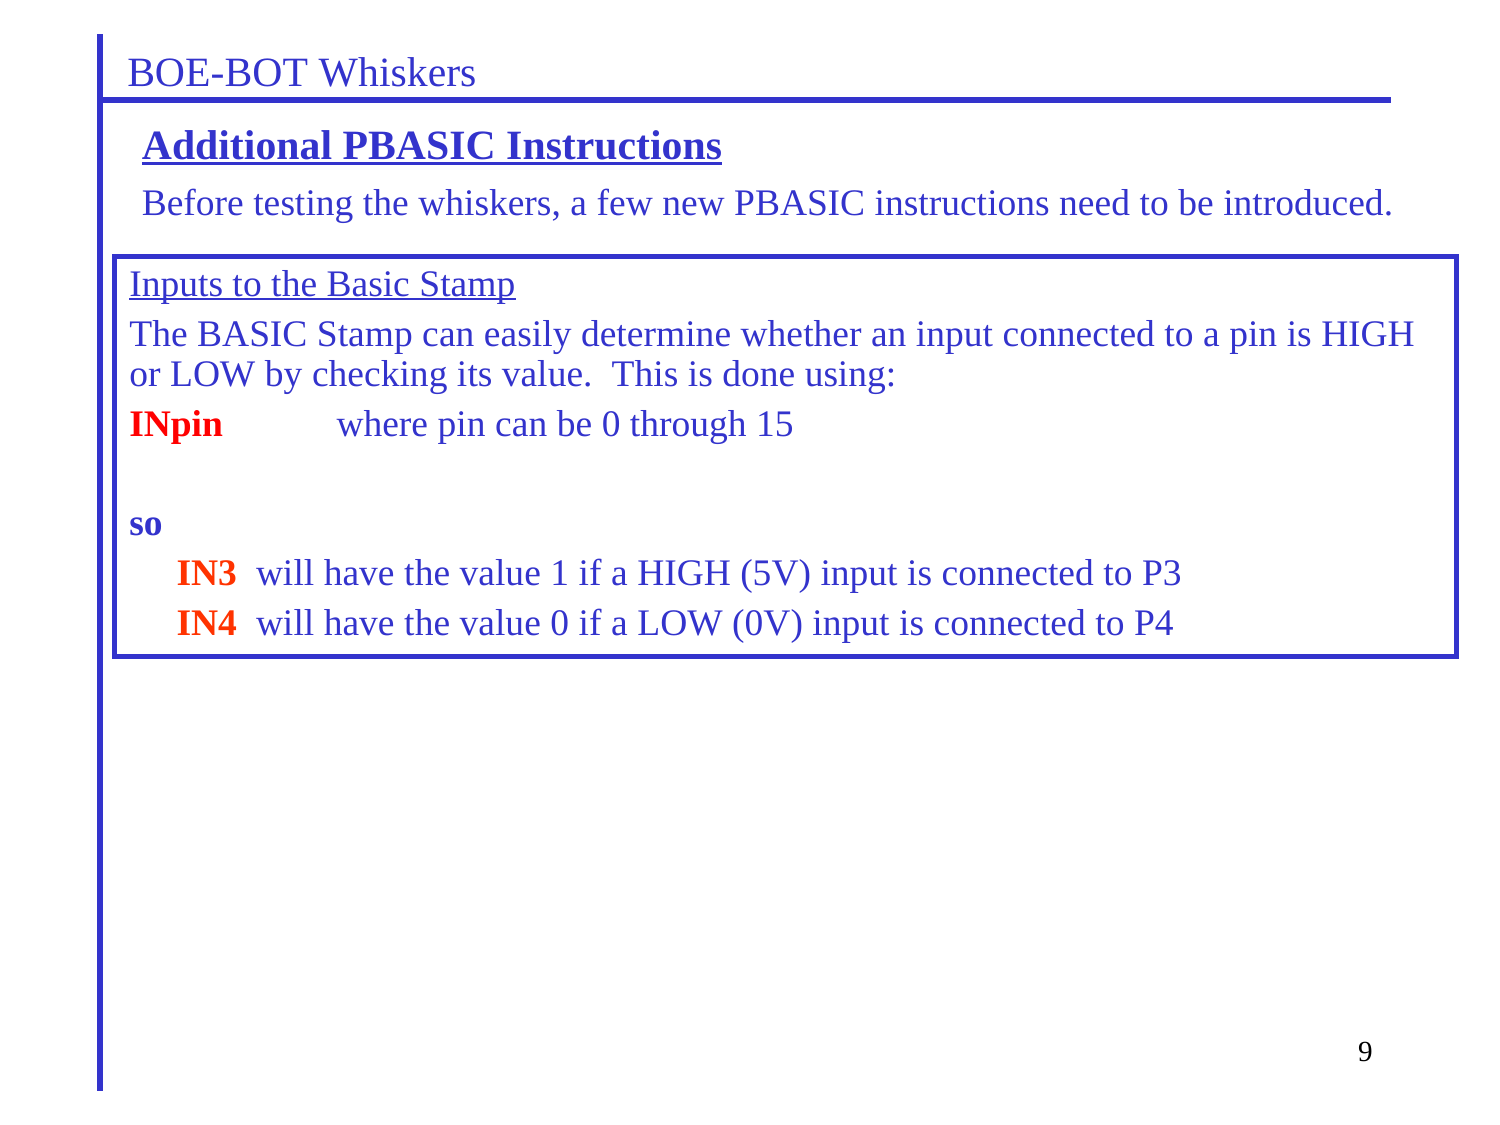

BOE-BOT Whiskers
Additional PBASIC Instructions
Before testing the whiskers, a few new PBASIC instructions need to be introduced.
Inputs to the Basic Stamp
The BASIC Stamp can easily determine whether an input connected to a pin is HIGH or LOW by checking its value. This is done using:
INpin where pin can be 0 through 15
so
 IN3 will have the value 1 if a HIGH (5V) input is connected to P3
 IN4 will have the value 0 if a LOW (0V) input is connected to P4